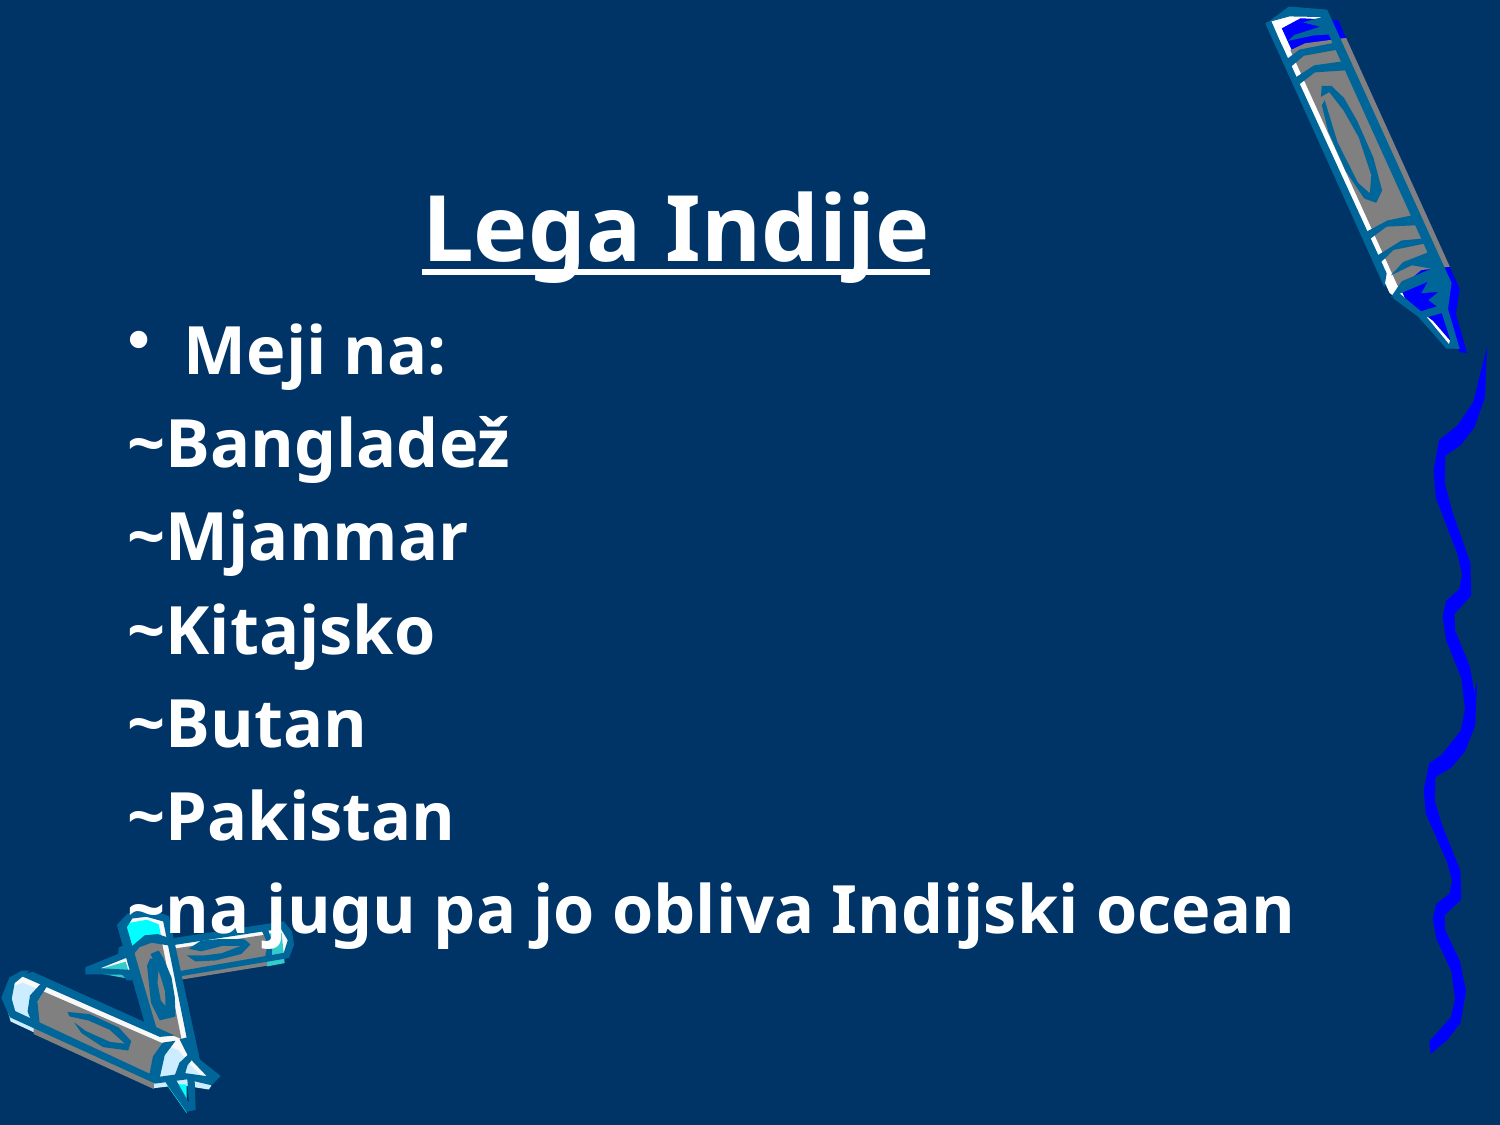

# Lega Indije
Meji na:
~Bangladež
~Mjanmar
~Kitajsko
~Butan
~Pakistan
~na jugu pa jo obliva Indijski ocean